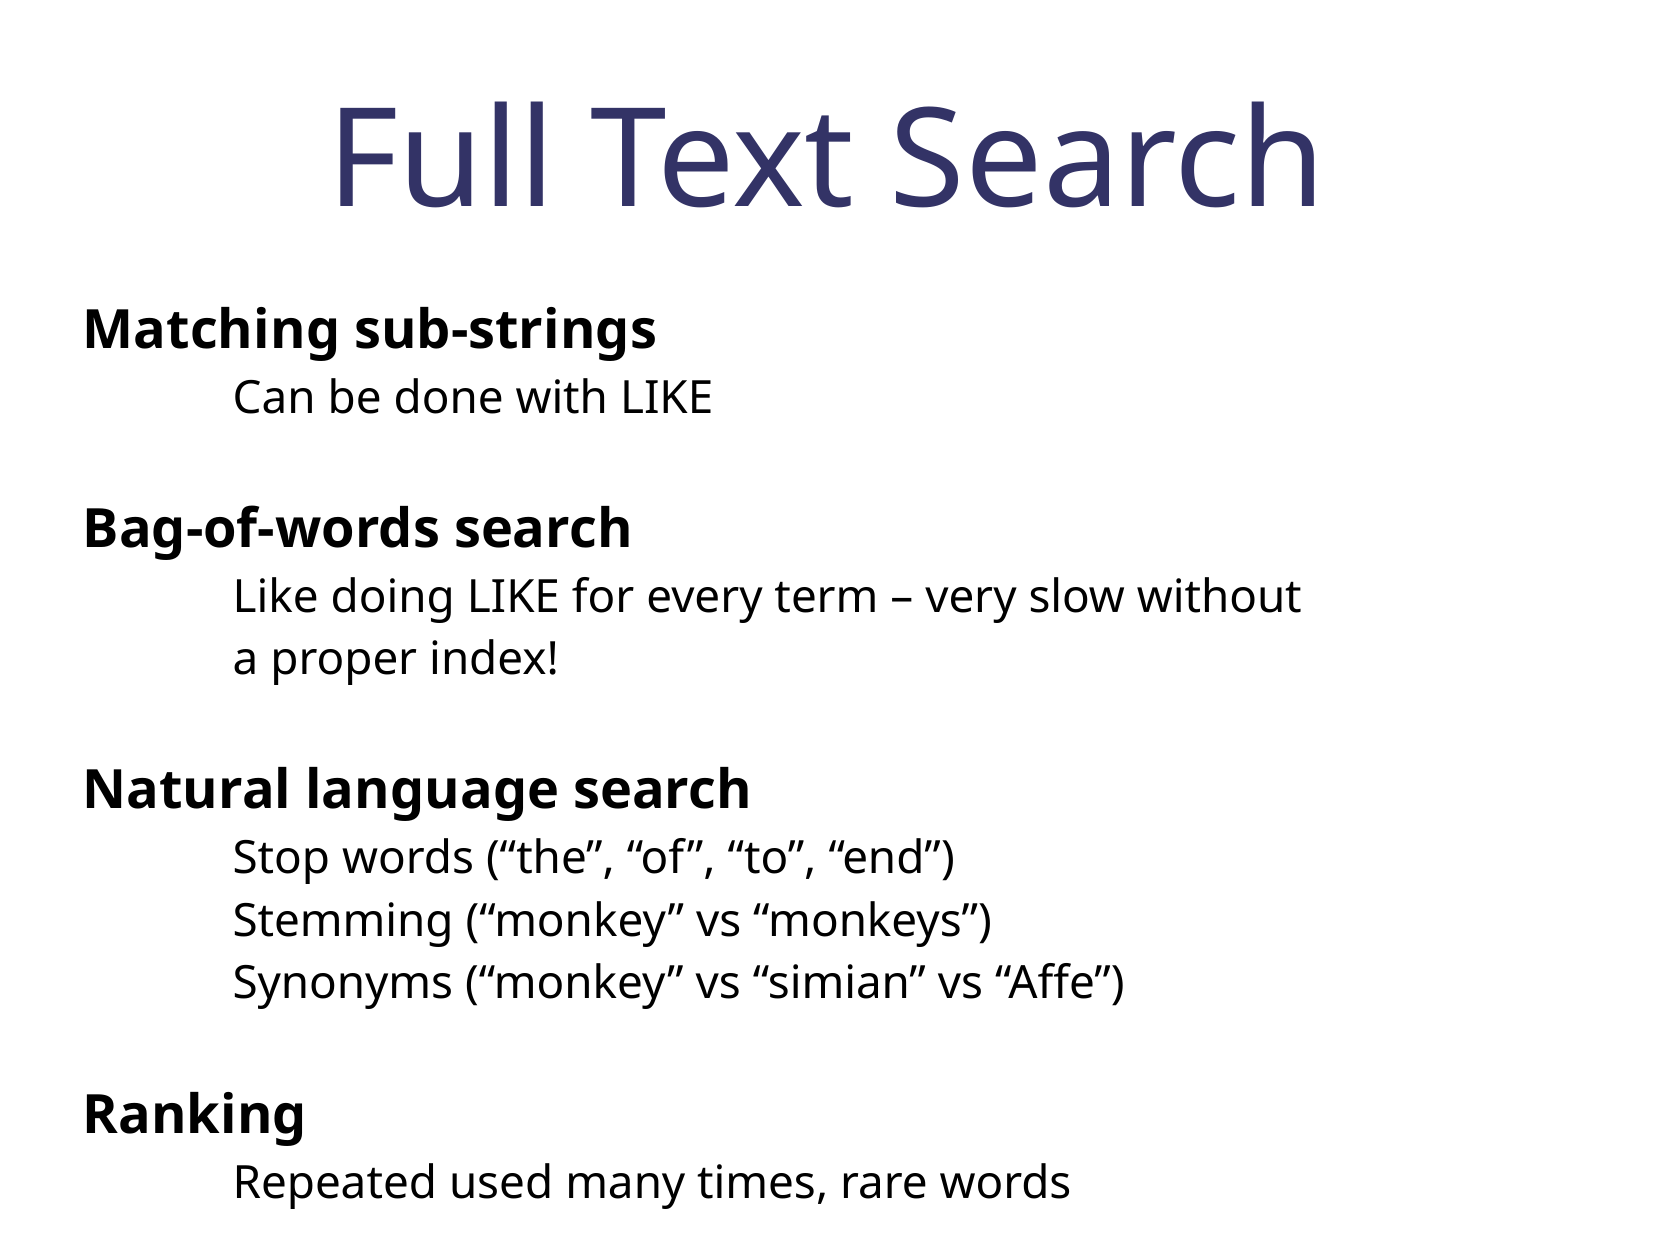

# Full Text Search
Matching sub-strings
		Can be done with LIKE
Bag-of-words search
		Like doing LIKE for every term – very slow without
		a proper index!
Natural language search
		Stop words (“the”, “of”, “to”, “end”)
		Stemming (“monkey” vs “monkeys”)
		Synonyms (“monkey” vs “simian” vs “Affe”)
Ranking
		Repeated used many times, rare words
			Can be useful. SQL support is coming.